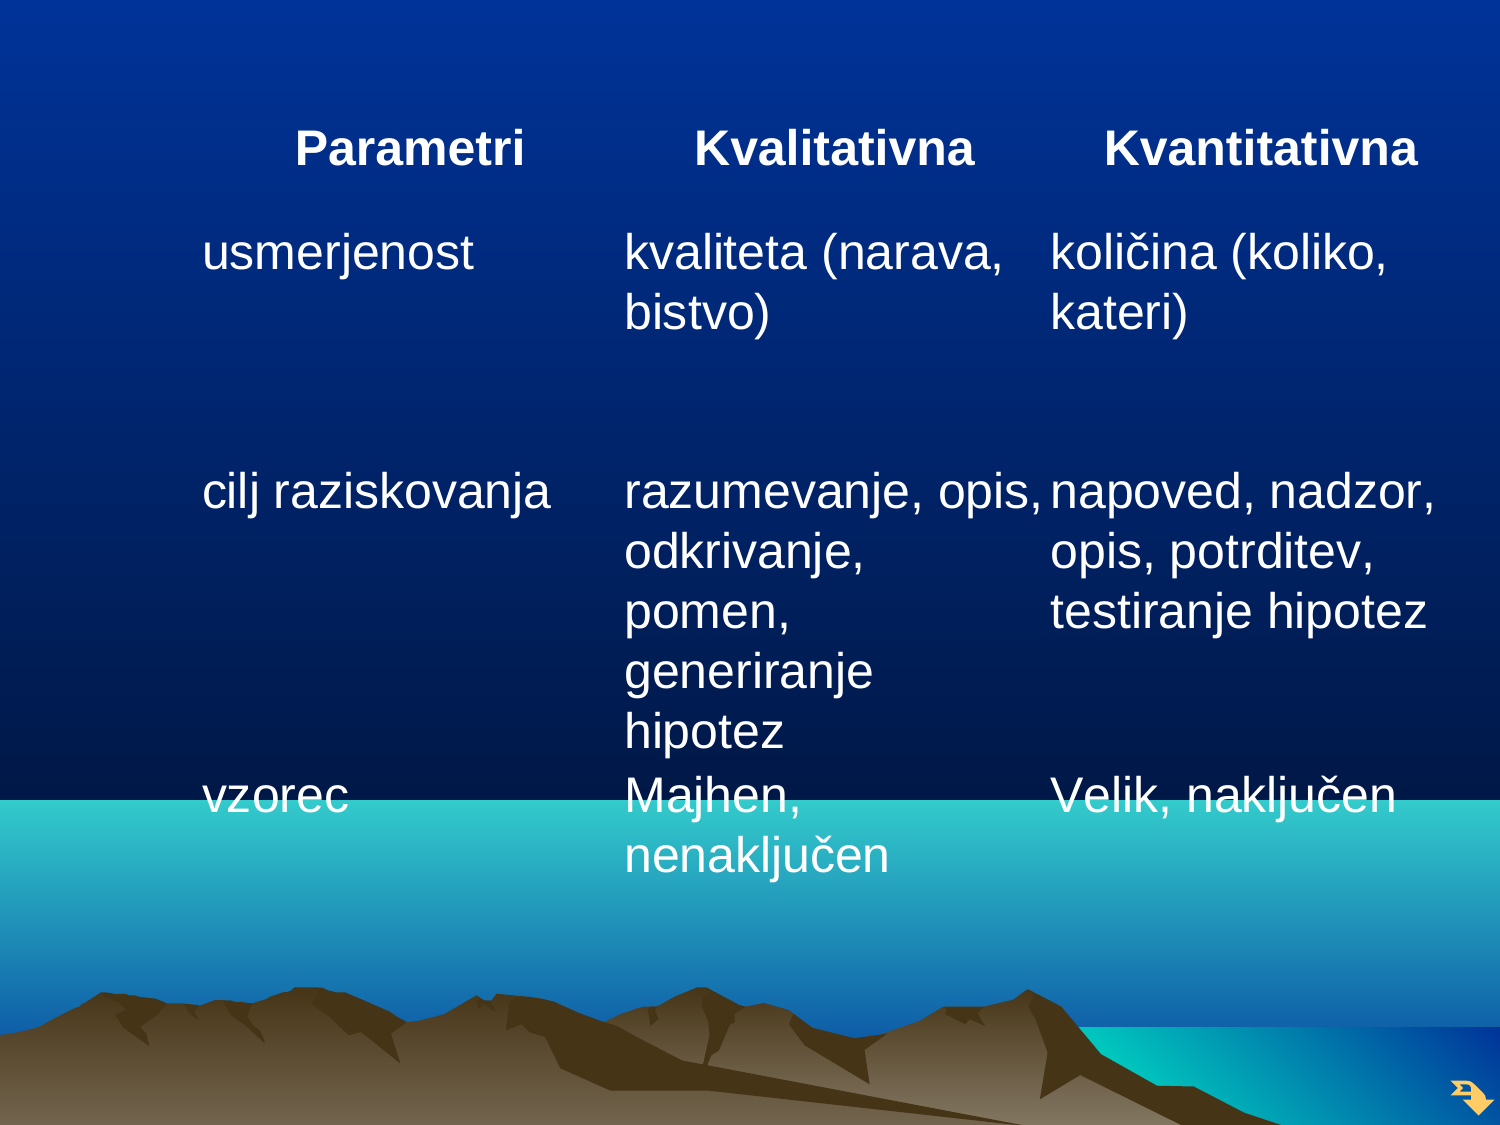

| Parametri | Kvalitativna | Kvantitativna |
| --- | --- | --- |
| usmerjenost | kvaliteta (narava, bistvo) | količina (koliko, kateri) |
| cilj raziskovanja | razumevanje, opis, odkrivanje, pomen, generiranje hipotez | napoved, nadzor, opis, potrditev, testiranje hipotez |
| vzorec | Majhen, nenaključen | Velik, naključen |
